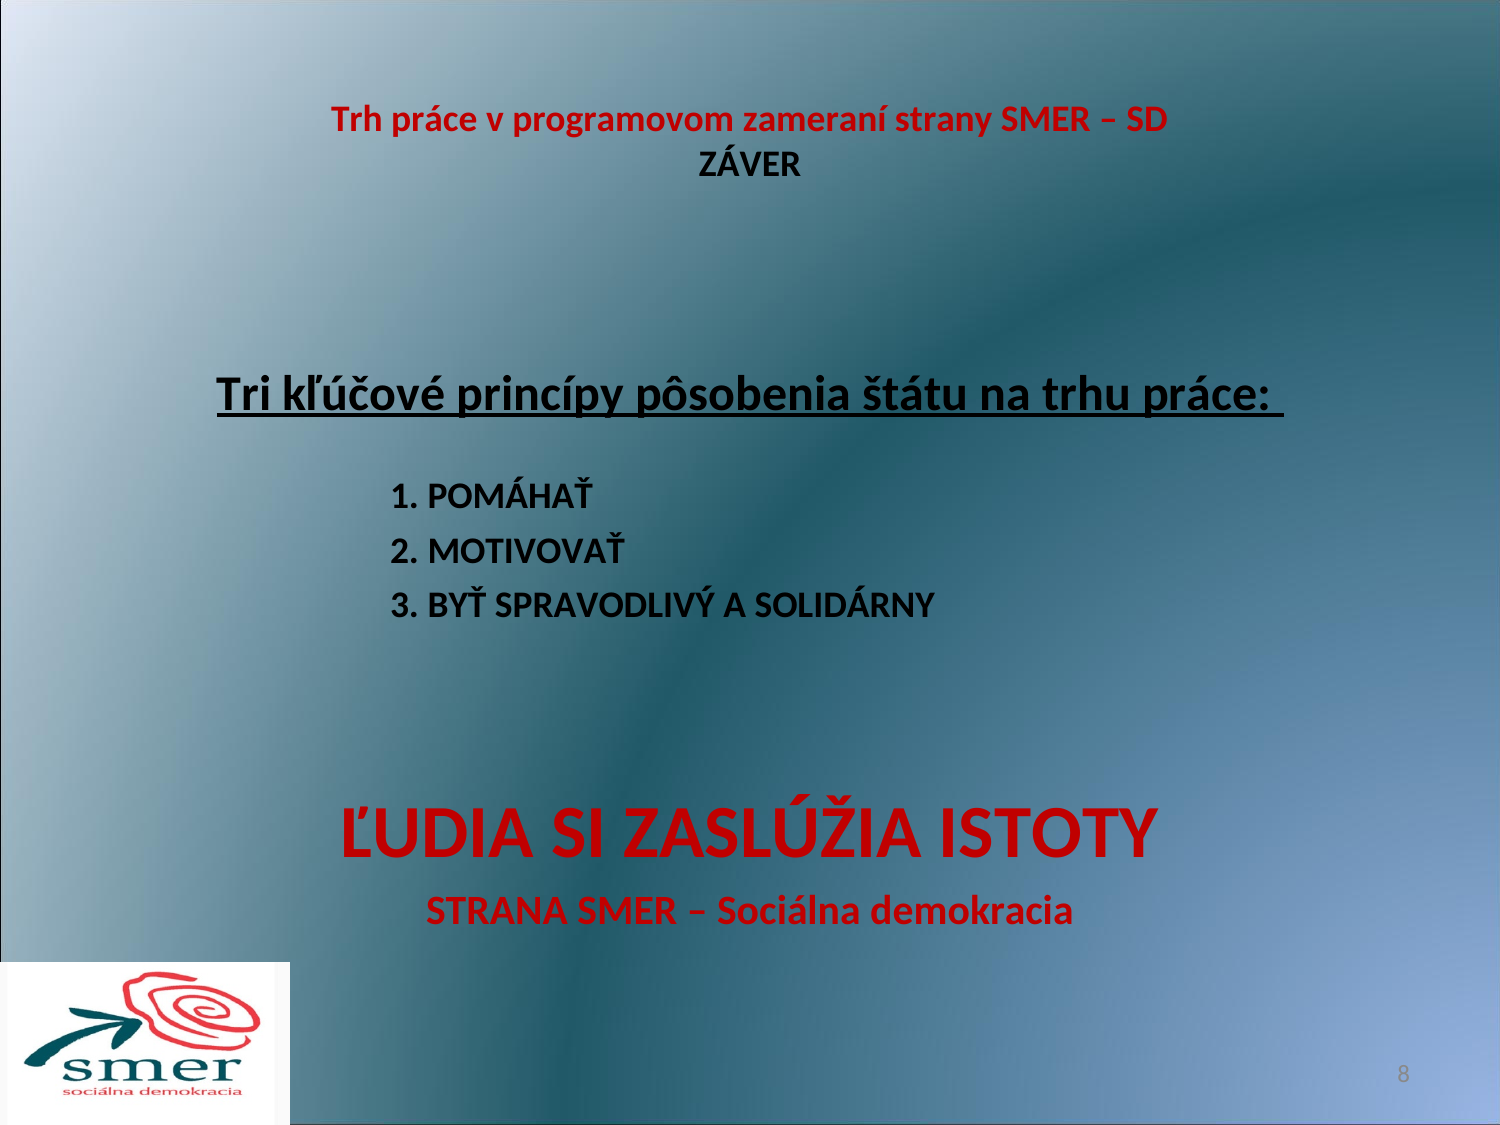

# Trh práce v programovom zameraní strany SMER – SD ZÁVER
Tri kľúčové princípy pôsobenia štátu na trhu práce:
POMÁHAŤ
MOTIVOVAŤ
BYŤ SPRAVODLIVÝ A SOLIDÁRNY
ĽUDIA SI ZASLÚŽIA ISTOTY
STRANA SMER – Sociálna demokracia